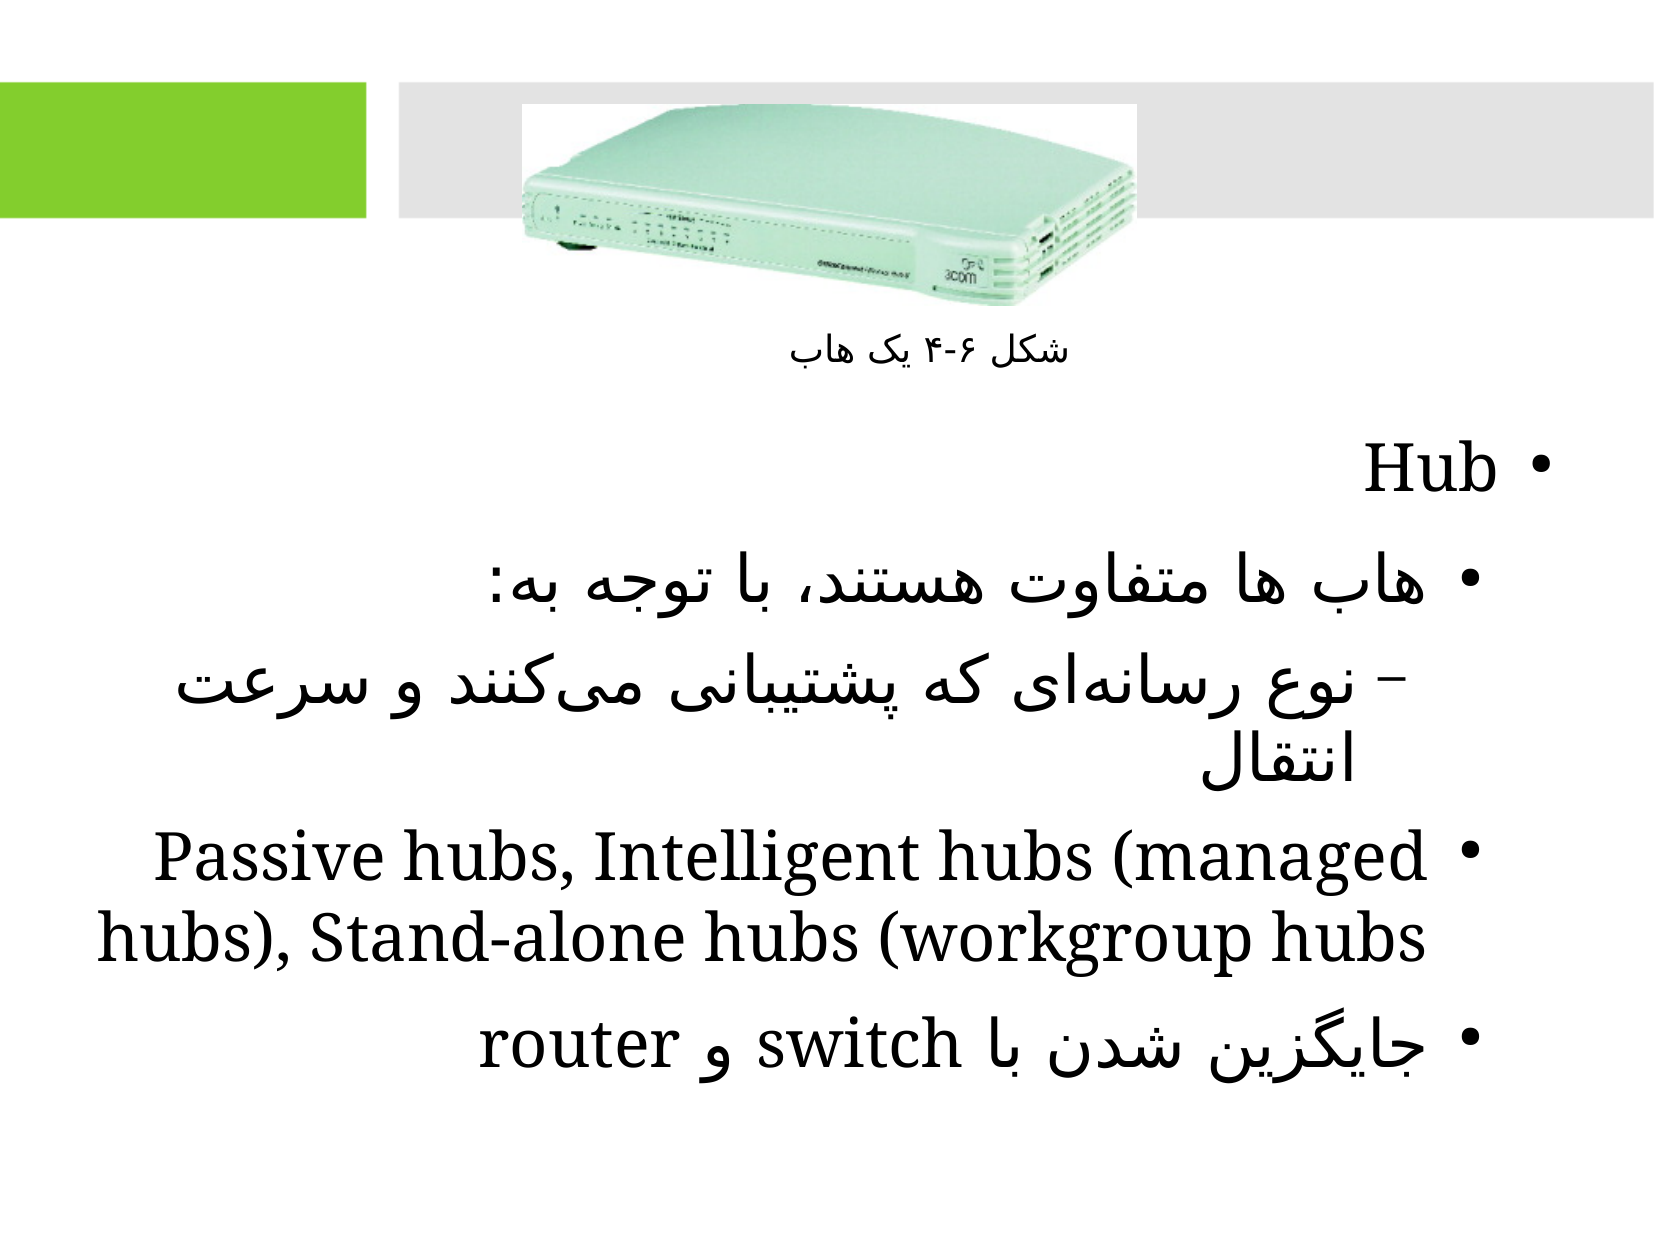

شکل ۶-۴ یک هاب
# Hub
هاب ها متفاوت هستند، با توجه به:
نوع رسانه‌ای که پشتیبانی می‌کنند و سرعت انتقال
Passive hubs, Intelligent hubs (managed hubs), Stand-alone hubs (workgroup hubs
جایگزین شدن با switch و router